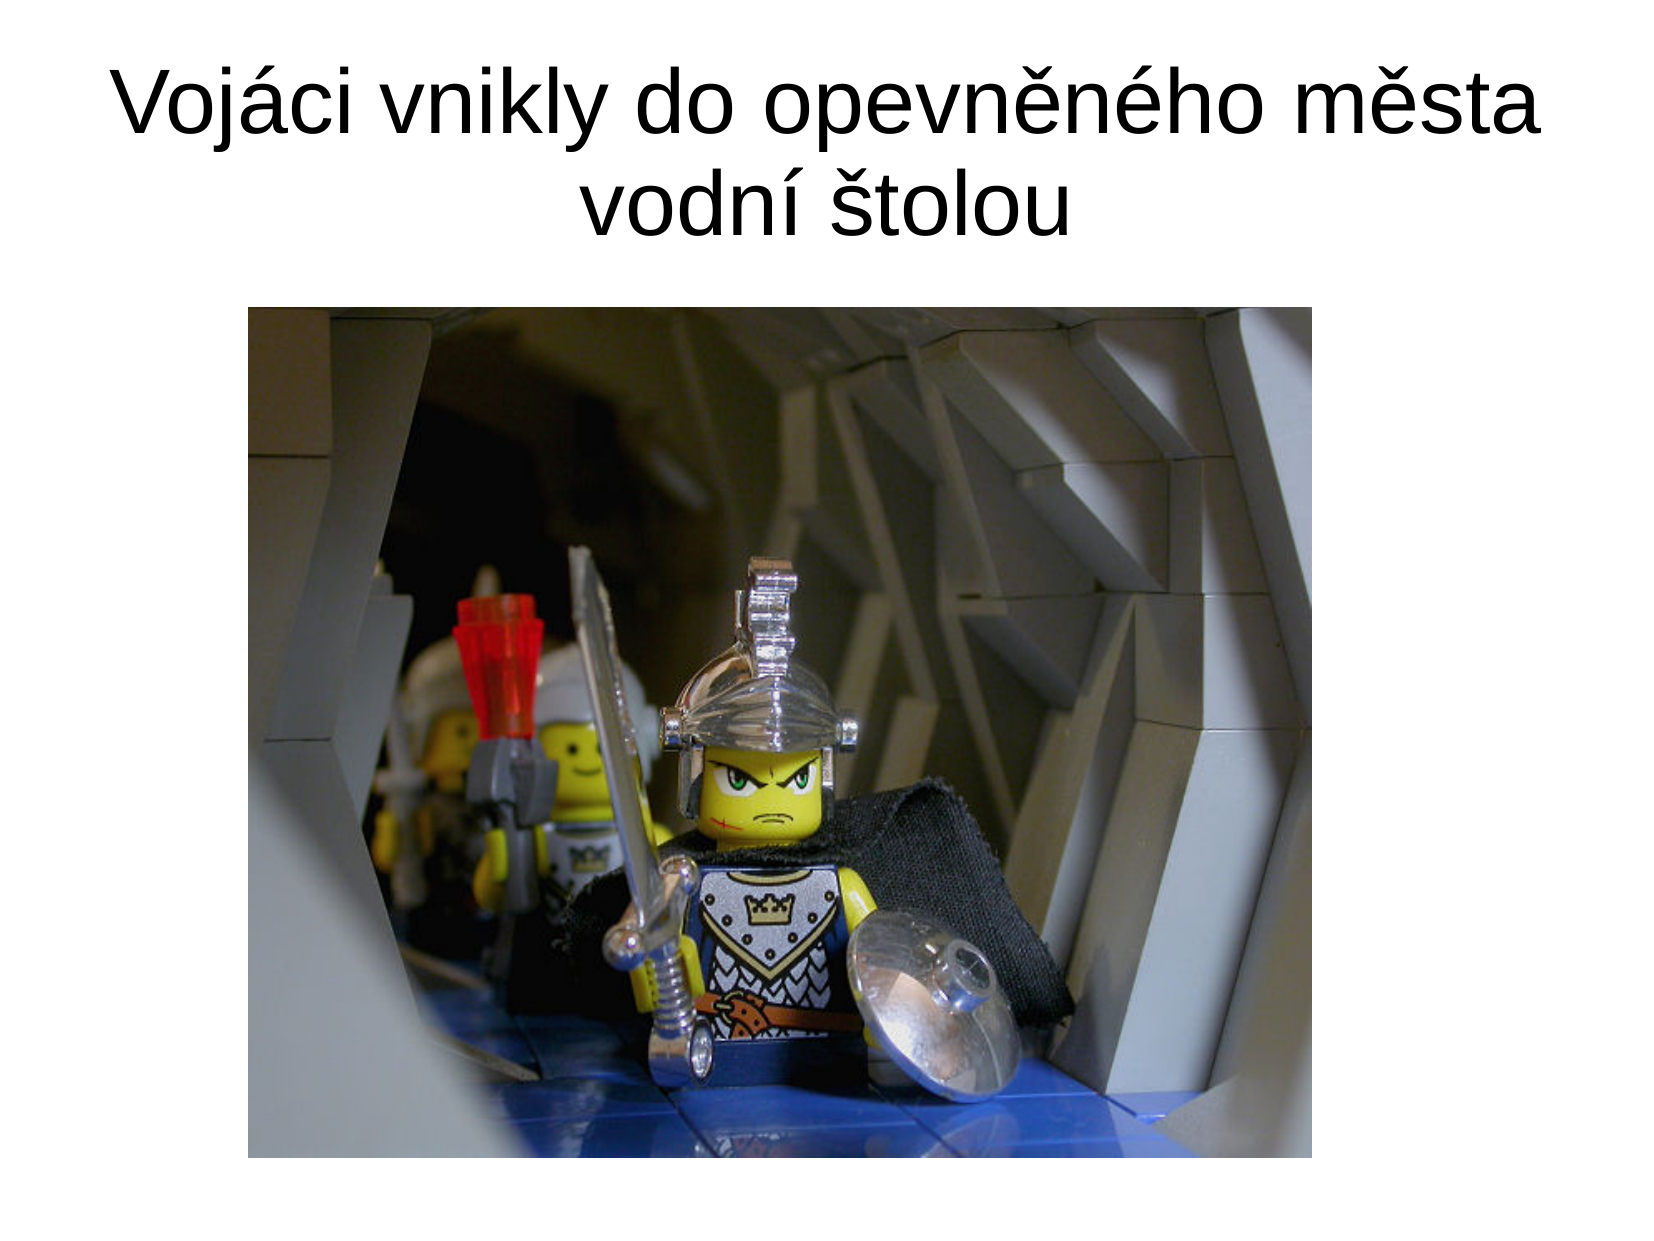

# Vojáci vnikly do opevněného města vodní štolou